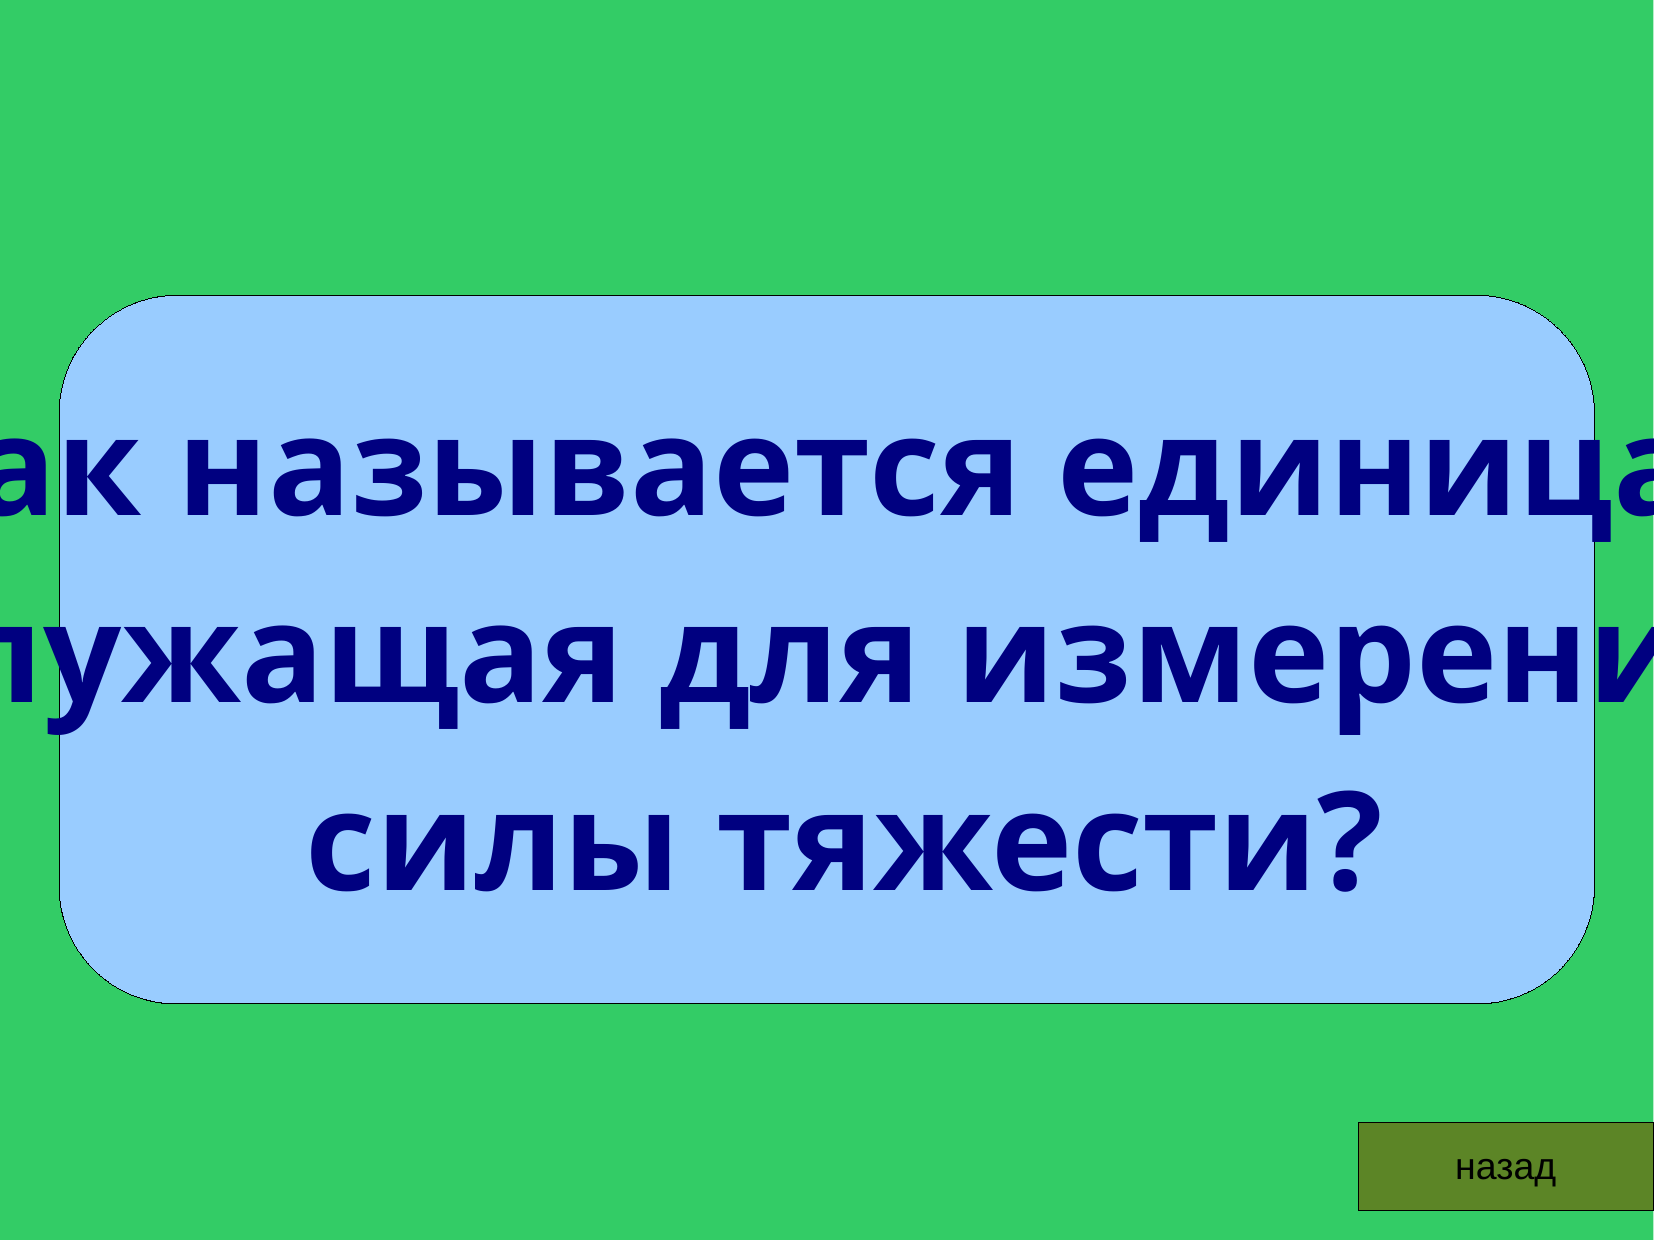

Как называется единица,
служащая для измерения
 силы тяжести?
назад